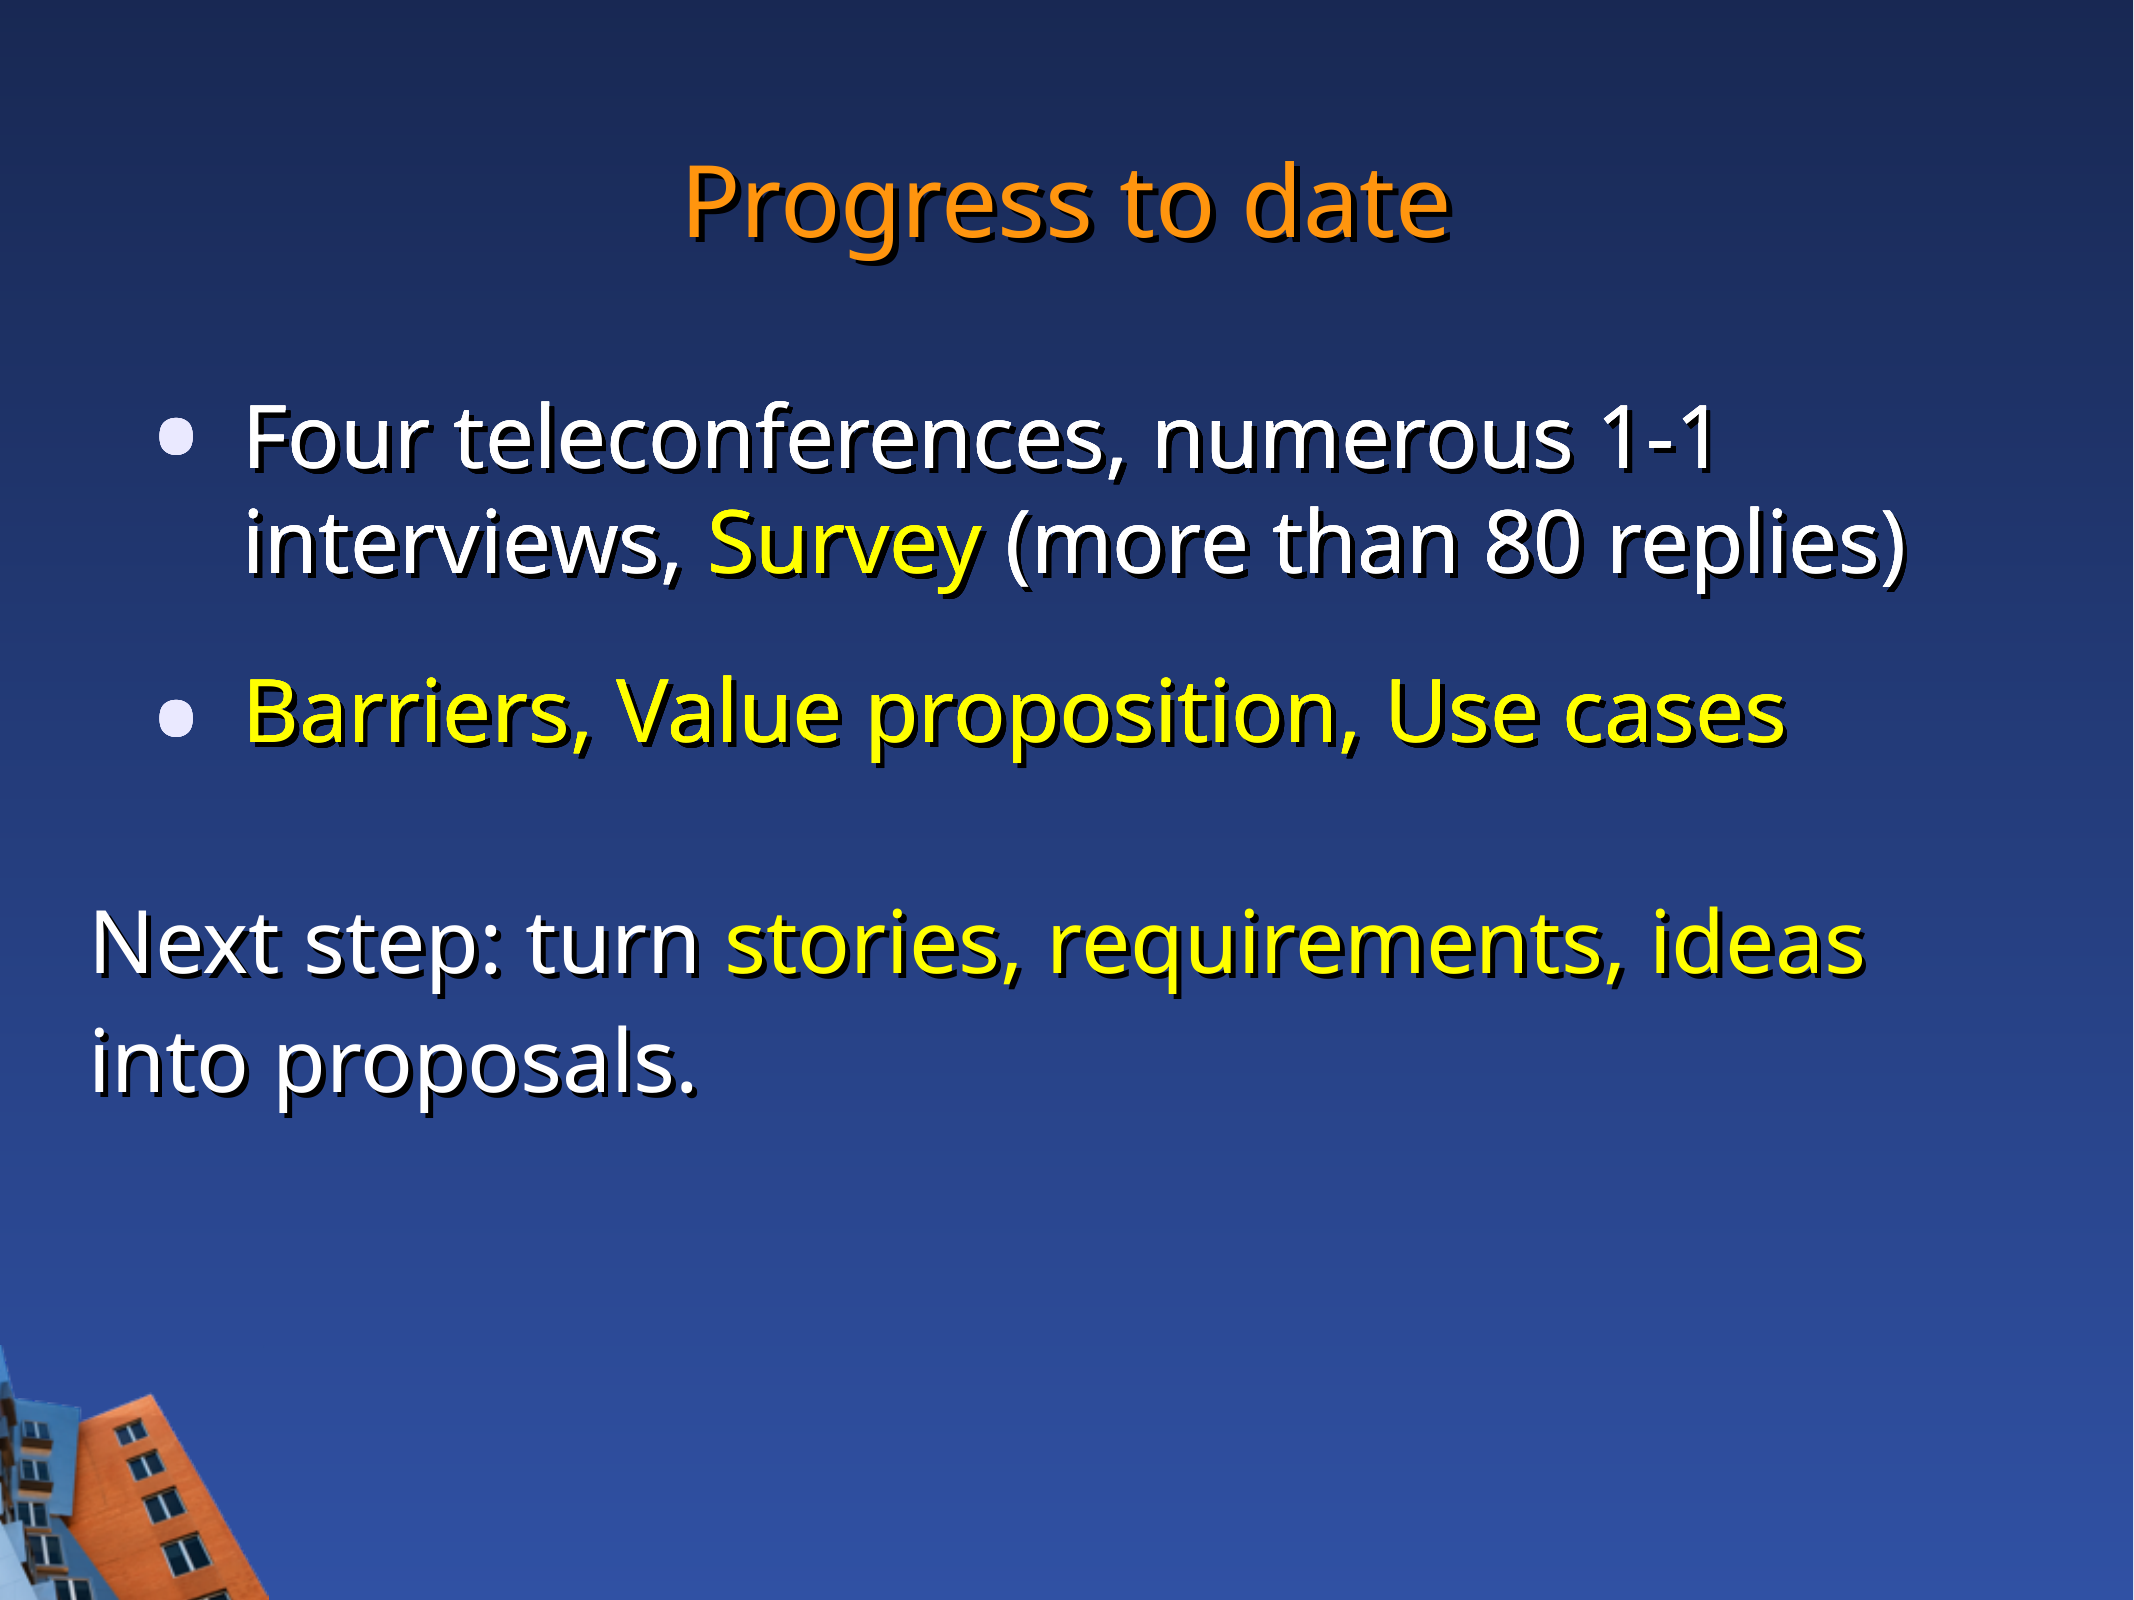

# Progress to date
Four teleconferences, numerous 1-1 interviews, Survey (more than 80 replies)
Barriers, Value proposition, Use cases
Four teleconferences, numerous 1-1 interviews, Survey (more than 80 replies)
Barriers, Value proposition, Use cases
Four teleconferences, numerous 1-1 interviews, Survey (more than 80 replies)
Barriers, Value proposition, Use cases
Four teleconferences, numerous 1-1 interviews, Survey (more than 80 replies)
Barriers, Value proposition, Use cases
Next step: turn stories, requirements, ideas into proposals.